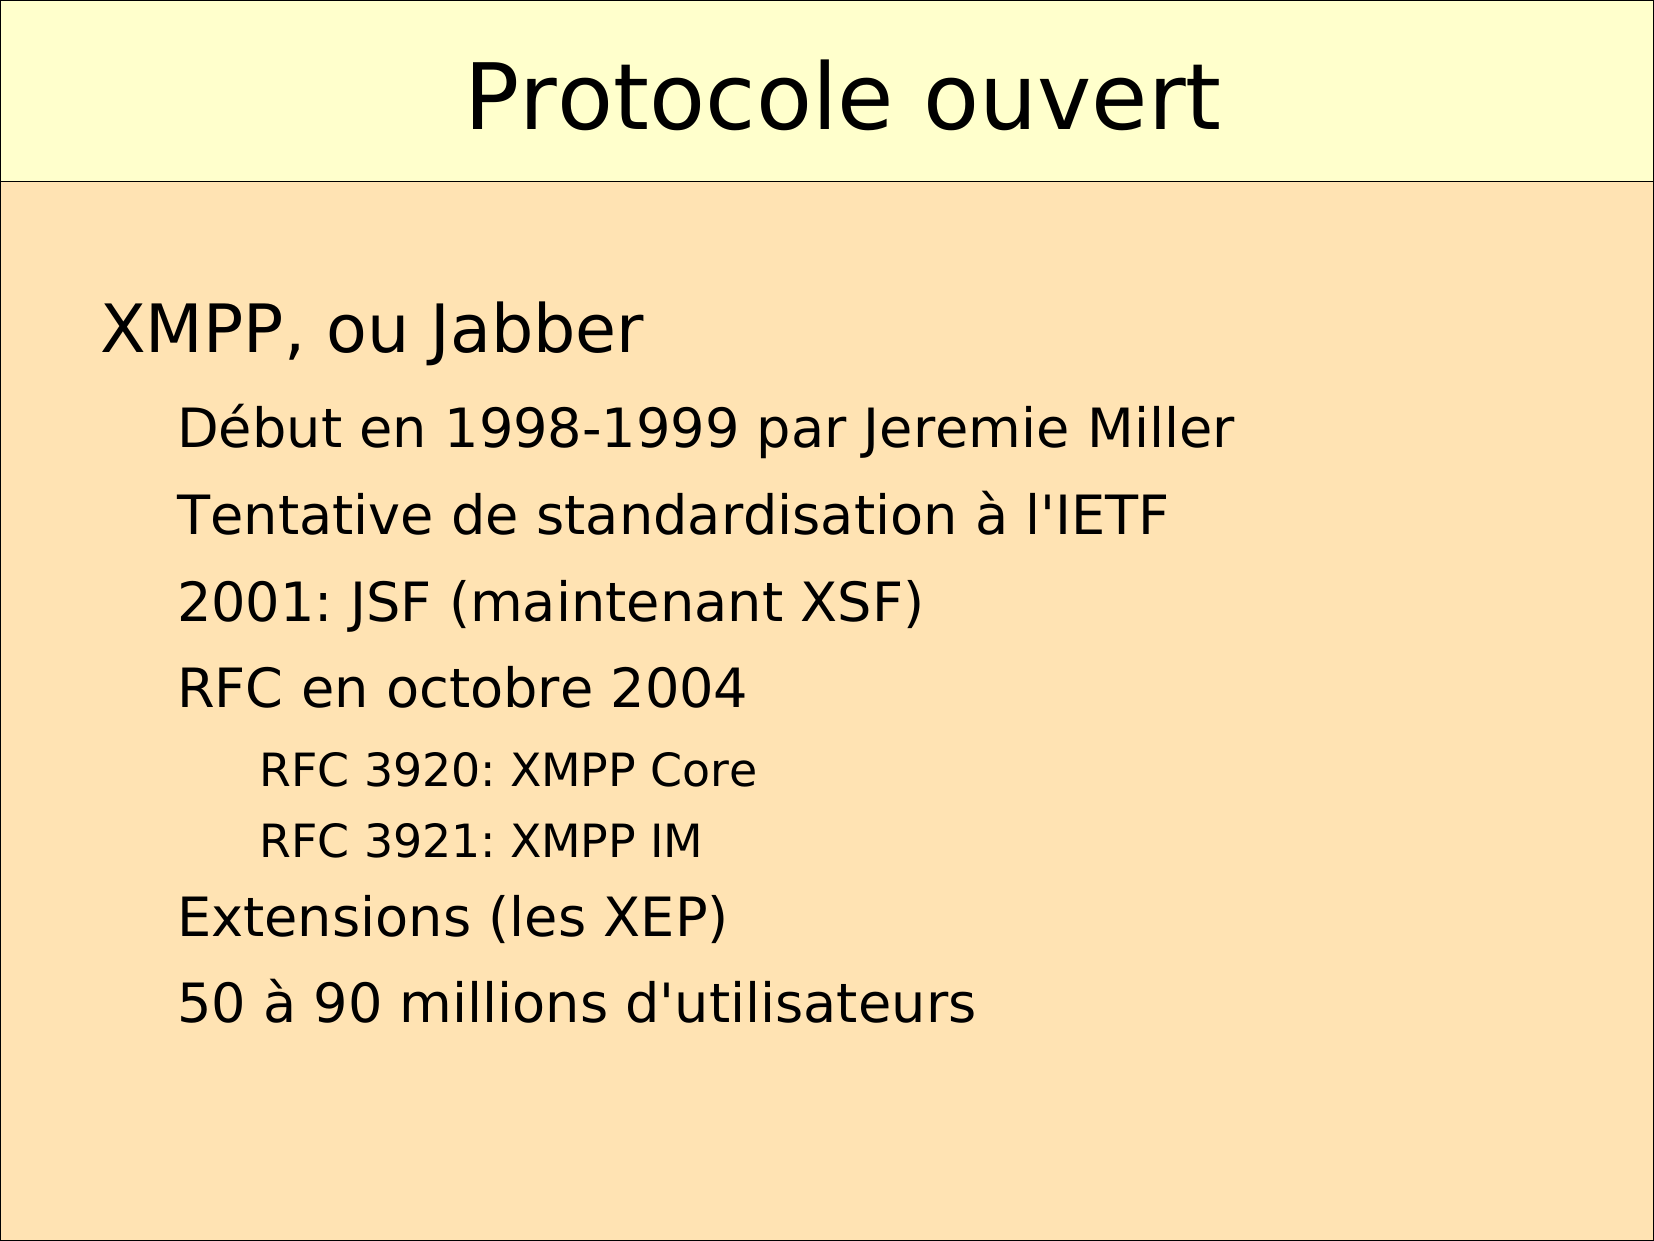

# Protocole ouvert
XMPP, ou Jabber
Début en 1998-1999 par Jeremie Miller
Tentative de standardisation à l'IETF
2001: JSF (maintenant XSF)
RFC en octobre 2004
RFC 3920: XMPP Core
RFC 3921: XMPP IM
Extensions (les XEP)
50 à 90 millions d'utilisateurs